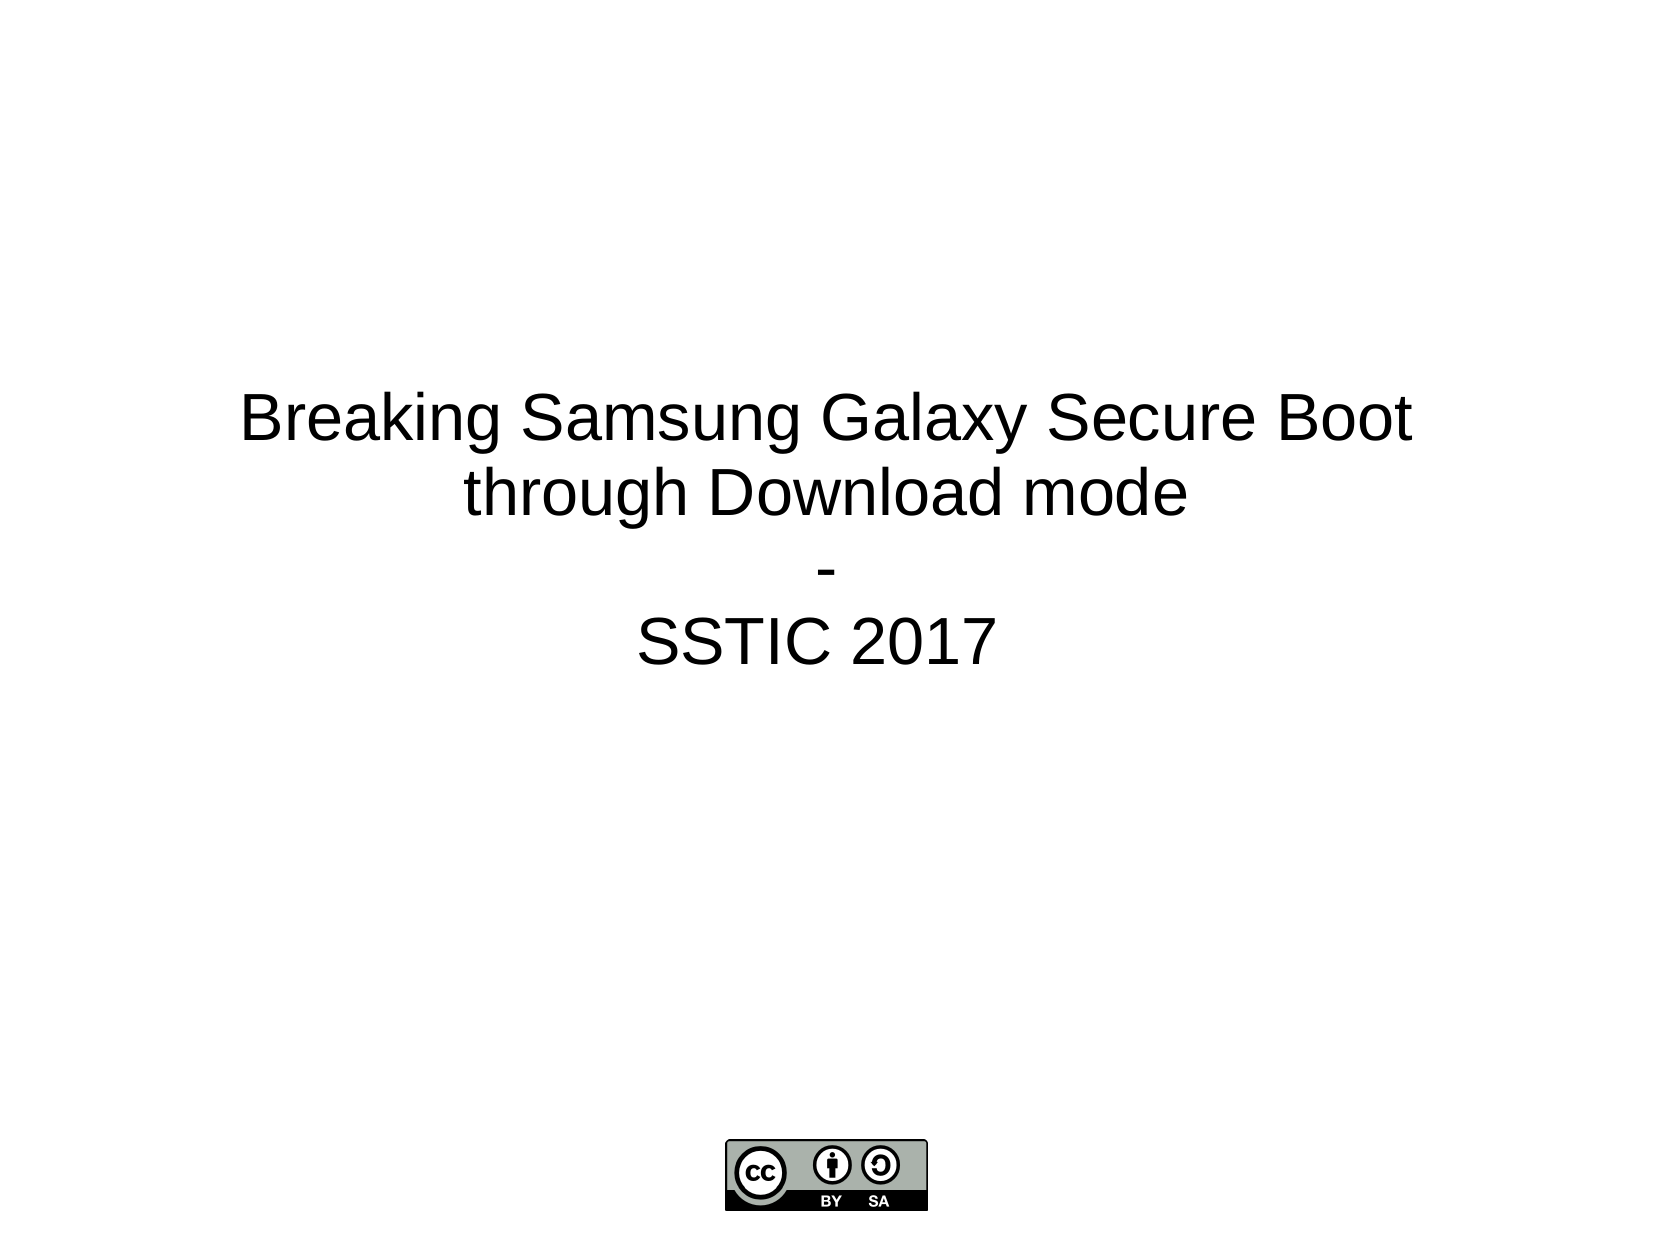

# Breaking Samsung Galaxy Secure Boot
through Download mode
-
SSTIC 2017